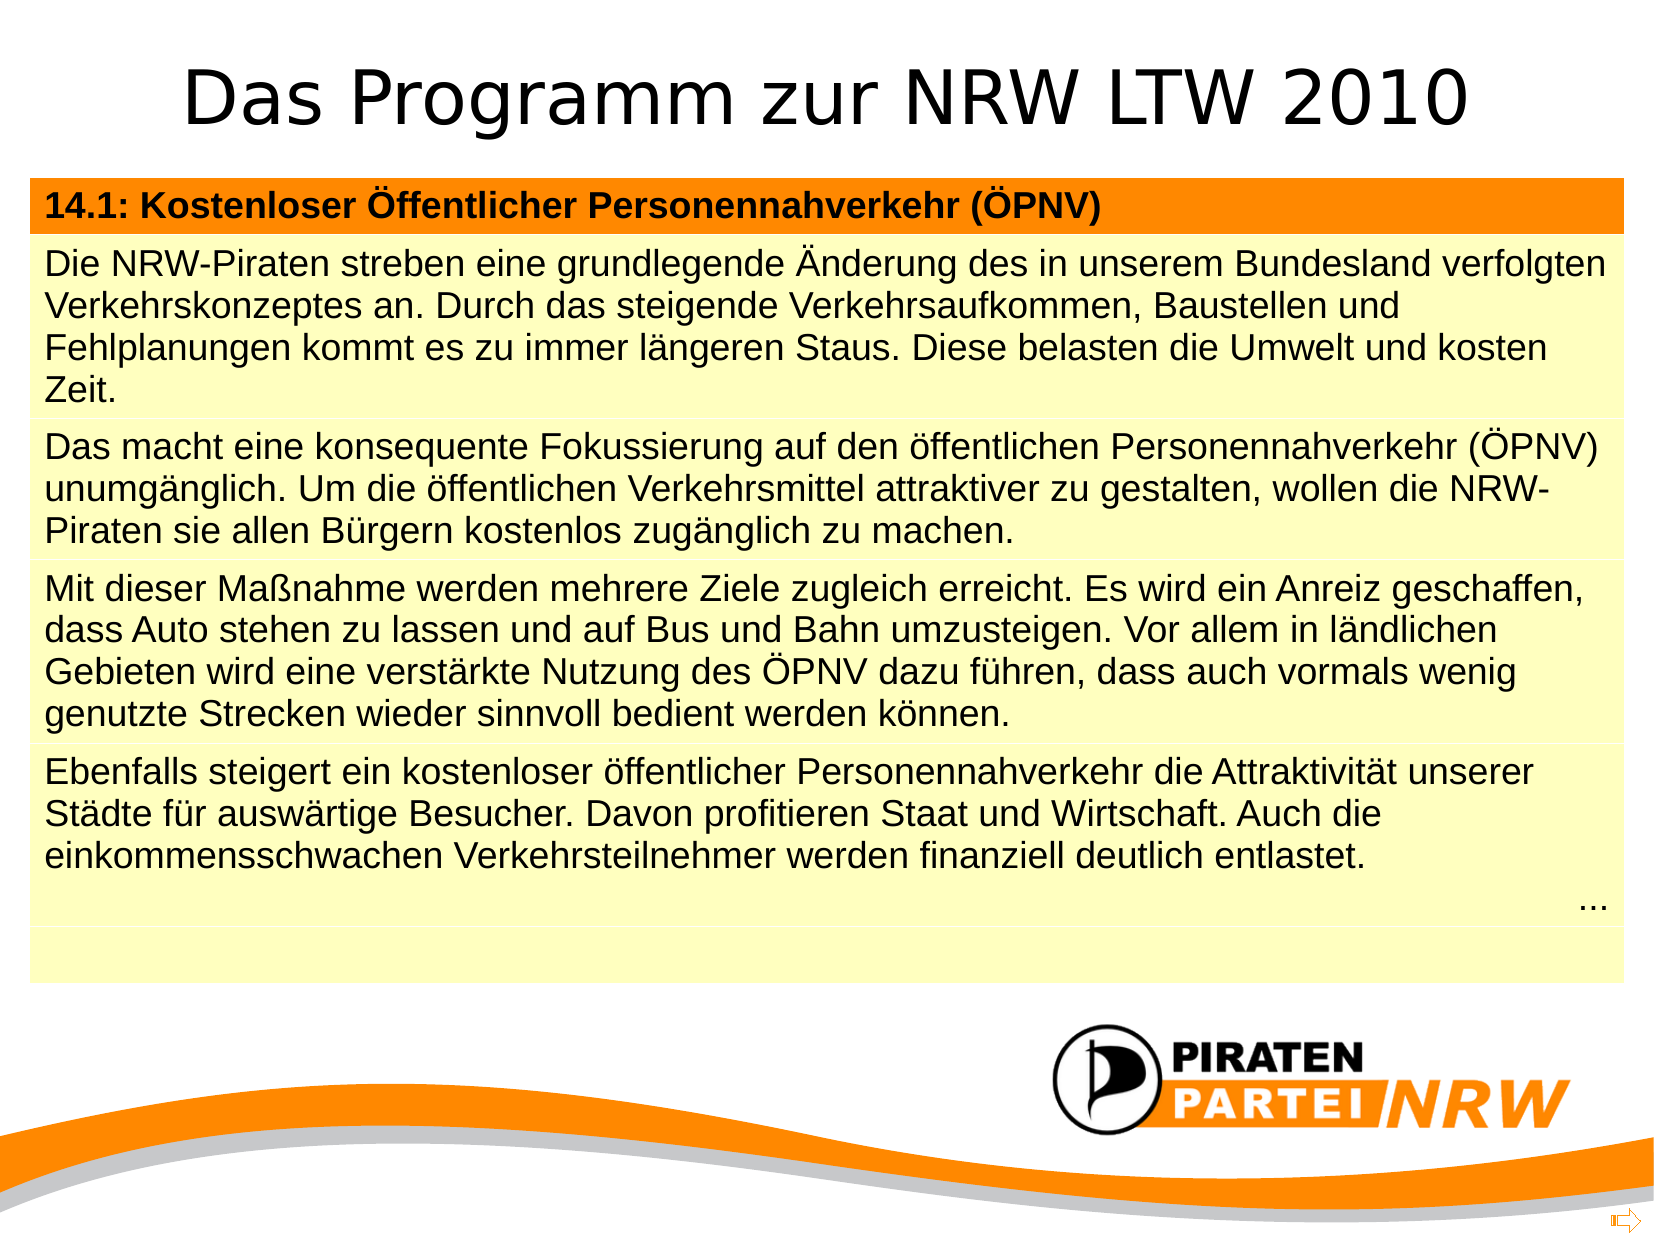

# Das Programm zur NRW LTW 2010
| 14.1: Kostenloser Öffentlicher Personennahverkehr (ÖPNV) |
| --- |
| Die NRW-Piraten streben eine grundlegende Änderung des in unserem Bundesland verfolgten Verkehrskonzeptes an. Durch das steigende Verkehrsaufkommen, Baustellen und Fehlplanungen kommt es zu immer längeren Staus. Diese belasten die Umwelt und kosten Zeit. |
| Das macht eine konsequente Fokussierung auf den öffentlichen Personennahverkehr (ÖPNV) unumgänglich. Um die öffentlichen Verkehrsmittel attraktiver zu gestalten, wollen die NRW-Piraten sie allen Bürgern kostenlos zugänglich zu machen. |
| Mit dieser Maßnahme werden mehrere Ziele zugleich erreicht. Es wird ein Anreiz geschaffen, dass Auto stehen zu lassen und auf Bus und Bahn umzusteigen. Vor allem in ländlichen Gebieten wird eine verstärkte Nutzung des ÖPNV dazu führen, dass auch vormals wenig genutzte Strecken wieder sinnvoll bedient werden können. |
| Ebenfalls steigert ein kostenloser öffentlicher Personennahverkehr die Attraktivität unserer Städte für auswärtige Besucher. Davon profitieren Staat und Wirtschaft. Auch die einkommensschwachen Verkehrsteilnehmer werden finanziell deutlich entlastet. ... |
| |